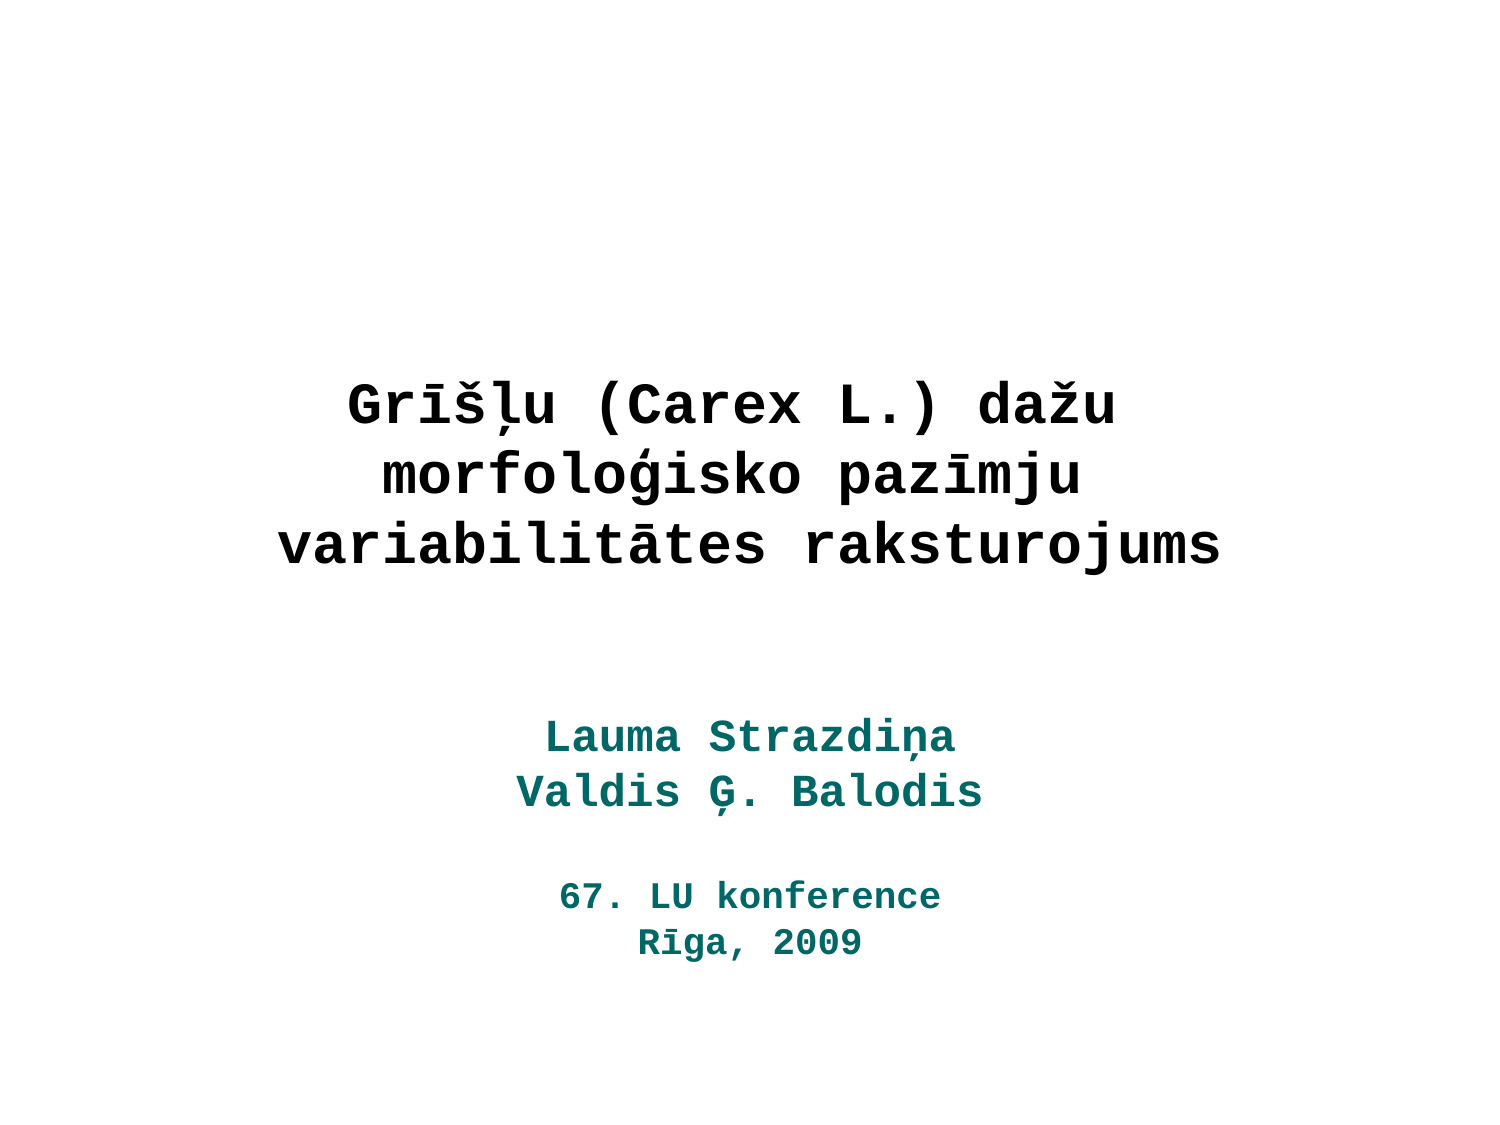

# Grīšļu (Carex L.) dažu morfoloģisko pazīmju variabilitātes raksturojums
Lauma Strazdiņa
Valdis Ģ. Balodis
67. LU konference
Rīga, 2009